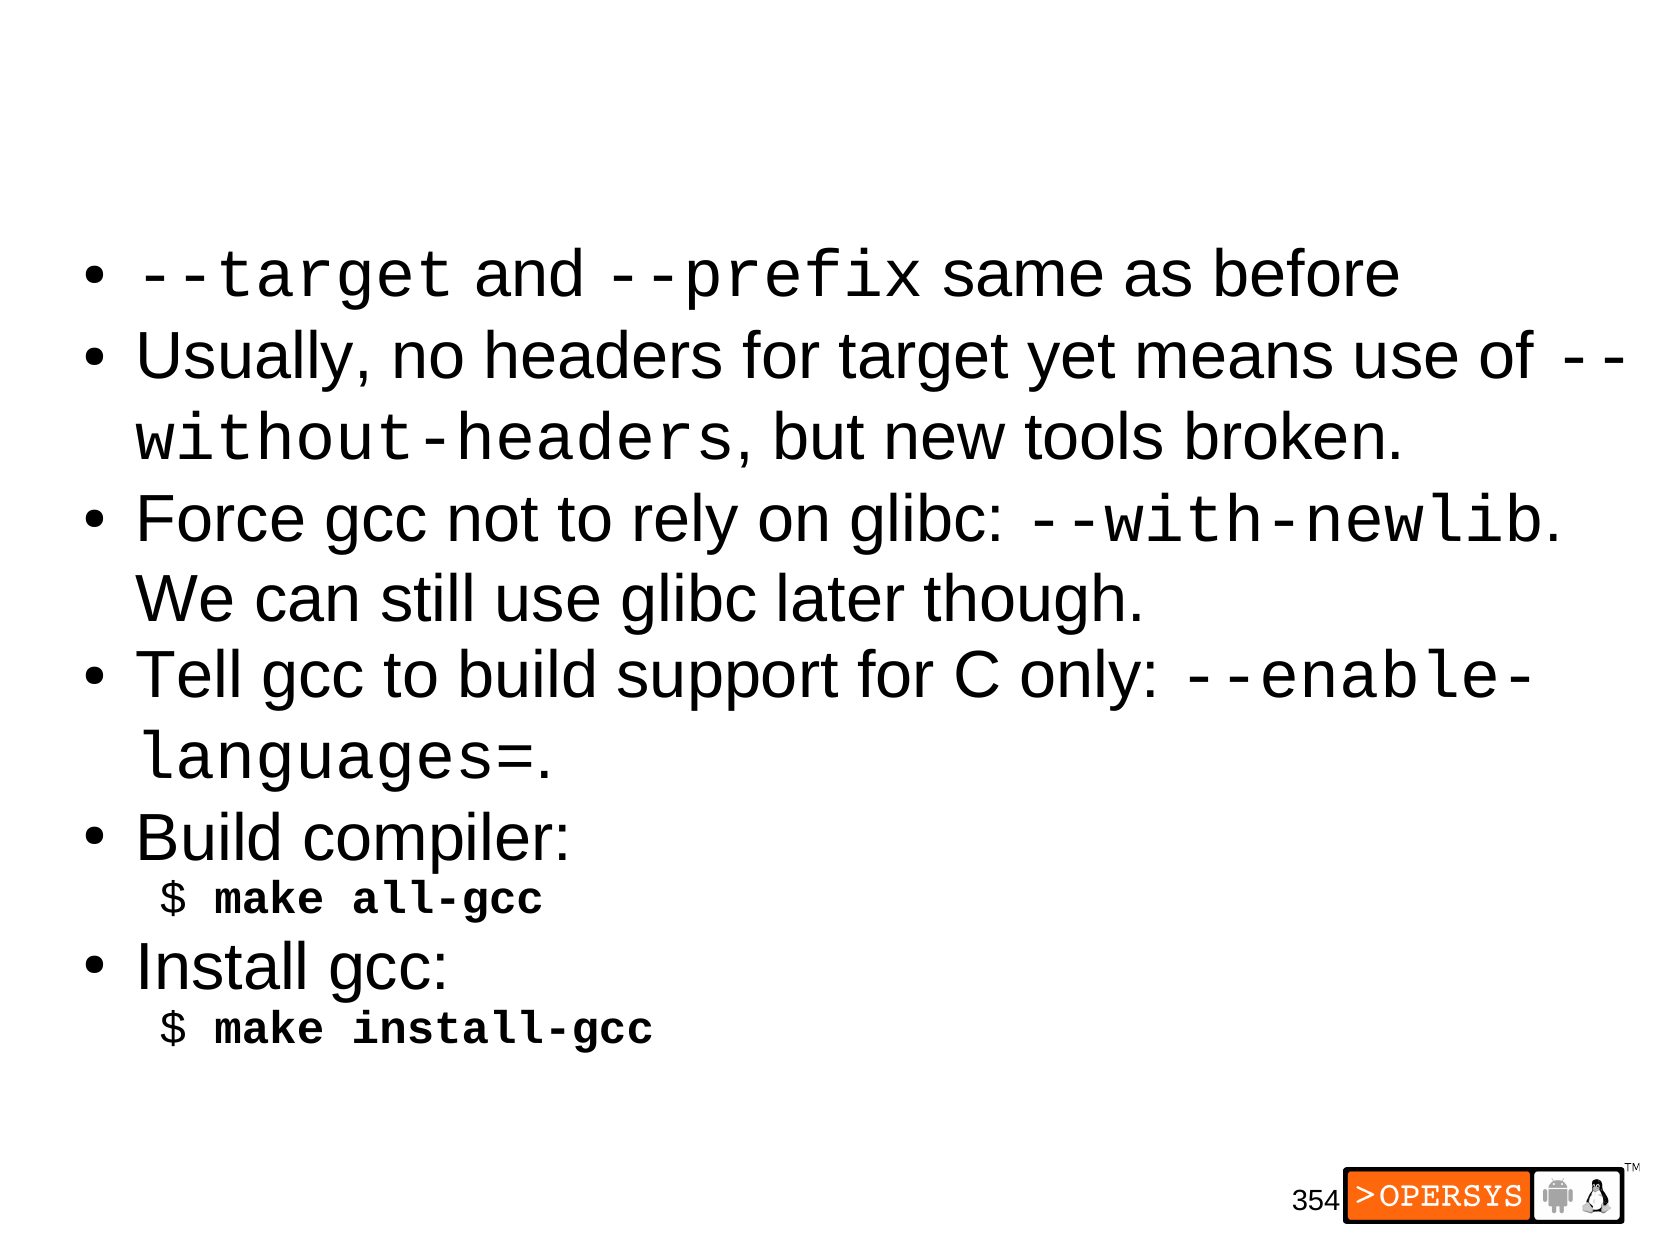

# --target and --prefix same as before
Usually, no headers for target yet means use of --without-headers, but new tools broken.
Force gcc not to rely on glibc: --with-newlib. We can still use glibc later though.
Tell gcc to build support for C only: --enable-languages=.
Build compiler:
$ make all-gcc
Install gcc:
$ make install-gcc